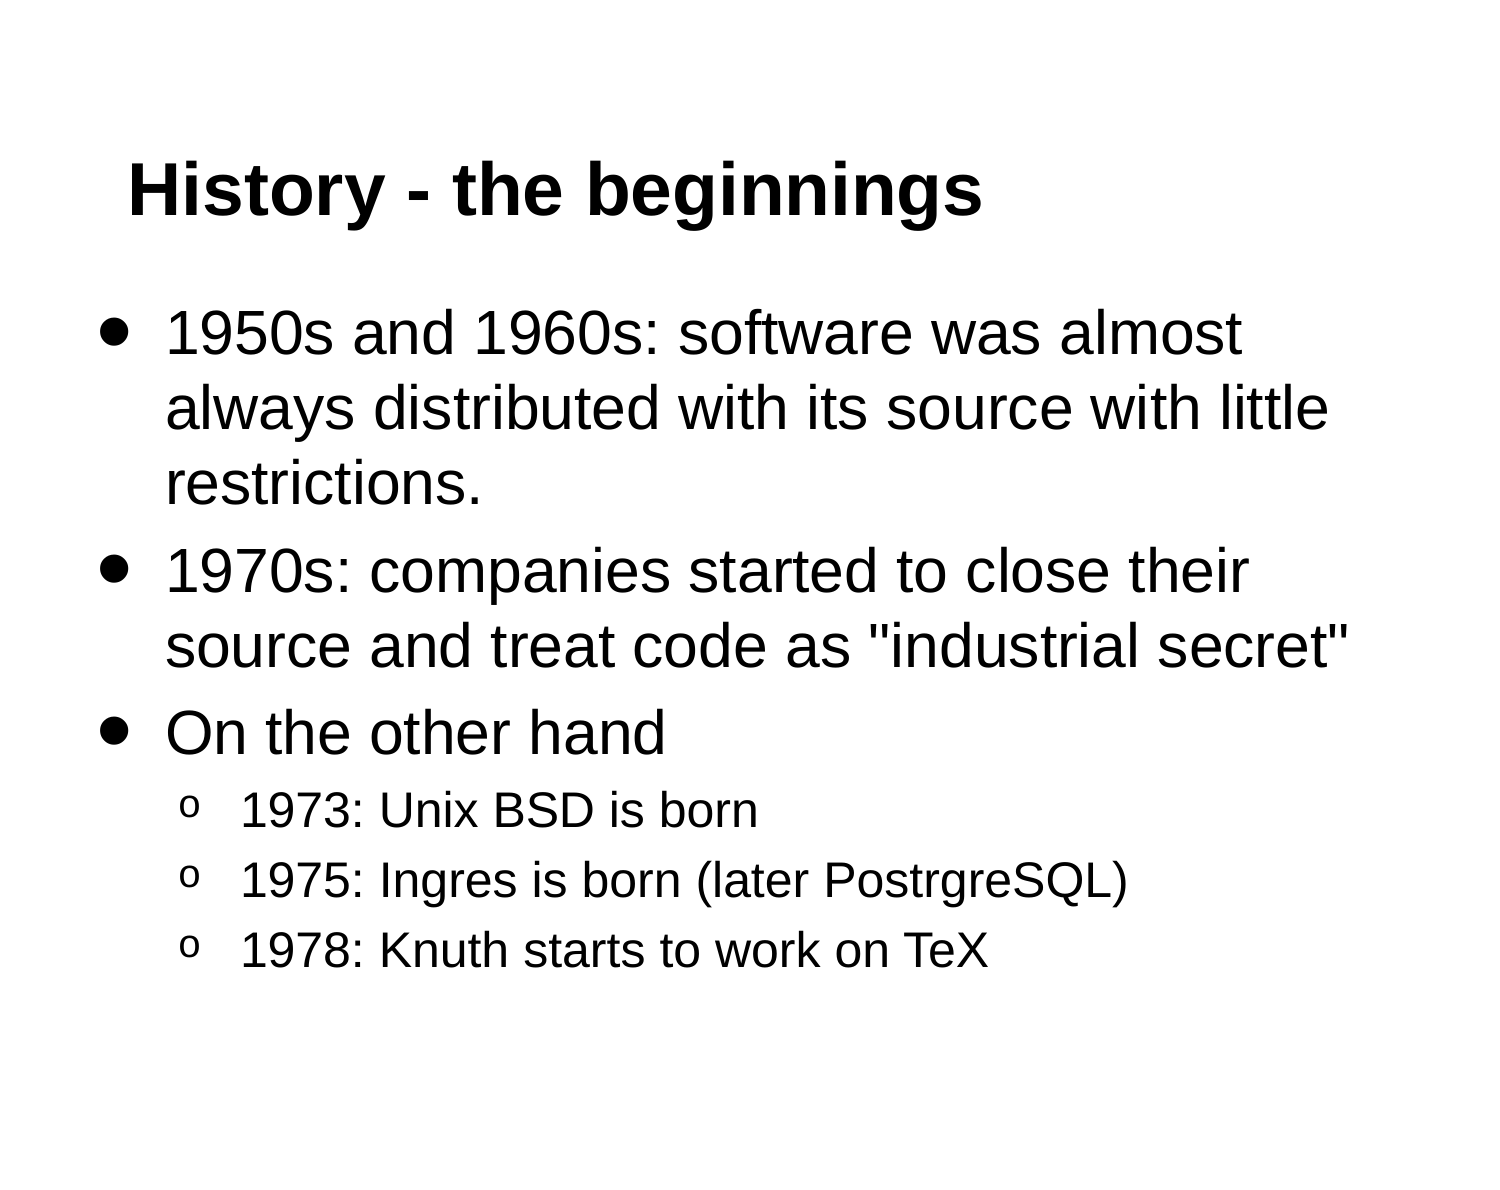

# History - the beginnings
1950s and 1960s: software was almost always distributed with its source with little restrictions.
1970s: companies started to close their source and treat code as "industrial secret"
On the other hand
1973: Unix BSD is born
1975: Ingres is born (later PostrgreSQL)
1978: Knuth starts to work on TeX